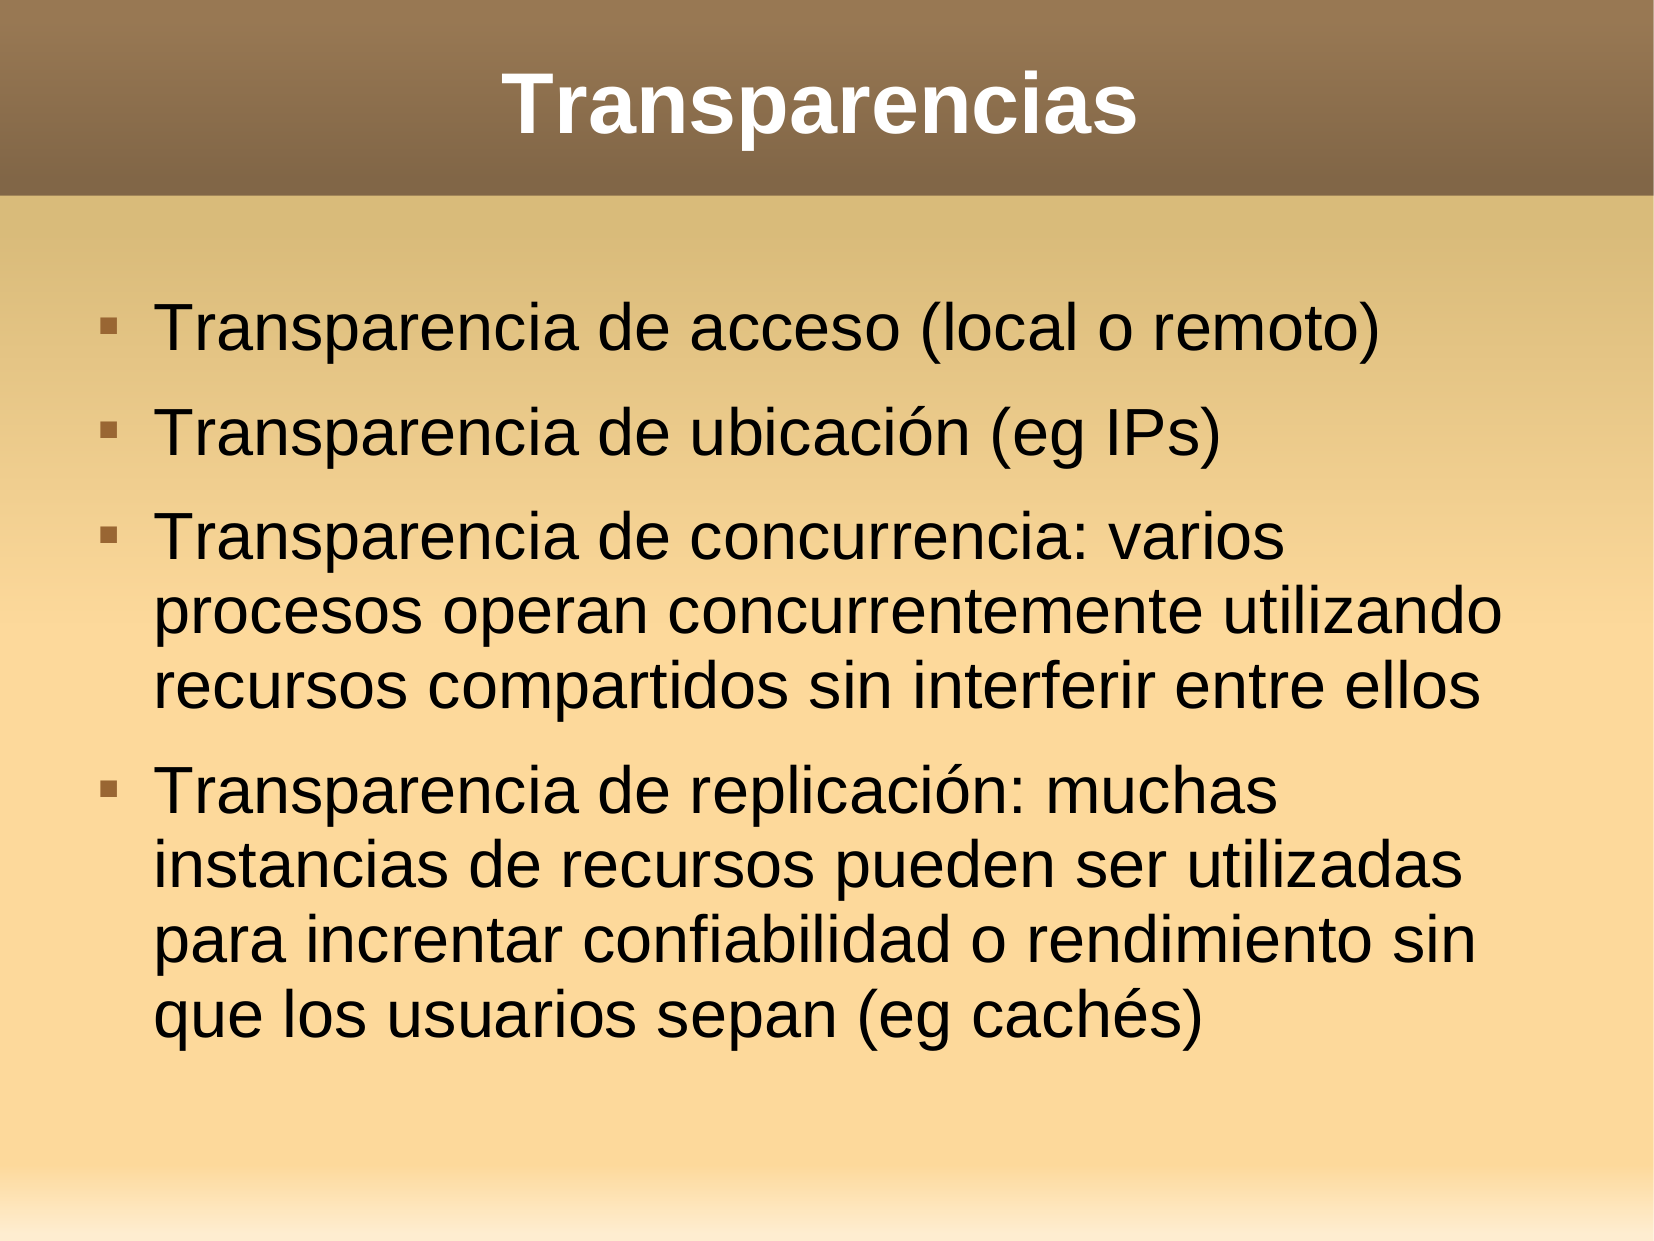

# Transparencias
Transparencia de acceso (local o remoto)
Transparencia de ubicación (eg IPs)
Transparencia de concurrencia: varios procesos operan concurrentemente utilizando recursos compartidos sin interferir entre ellos
Transparencia de replicación: muchas instancias de recursos pueden ser utilizadas para increntar confiabilidad o rendimiento sin que los usuarios sepan (eg cachés)